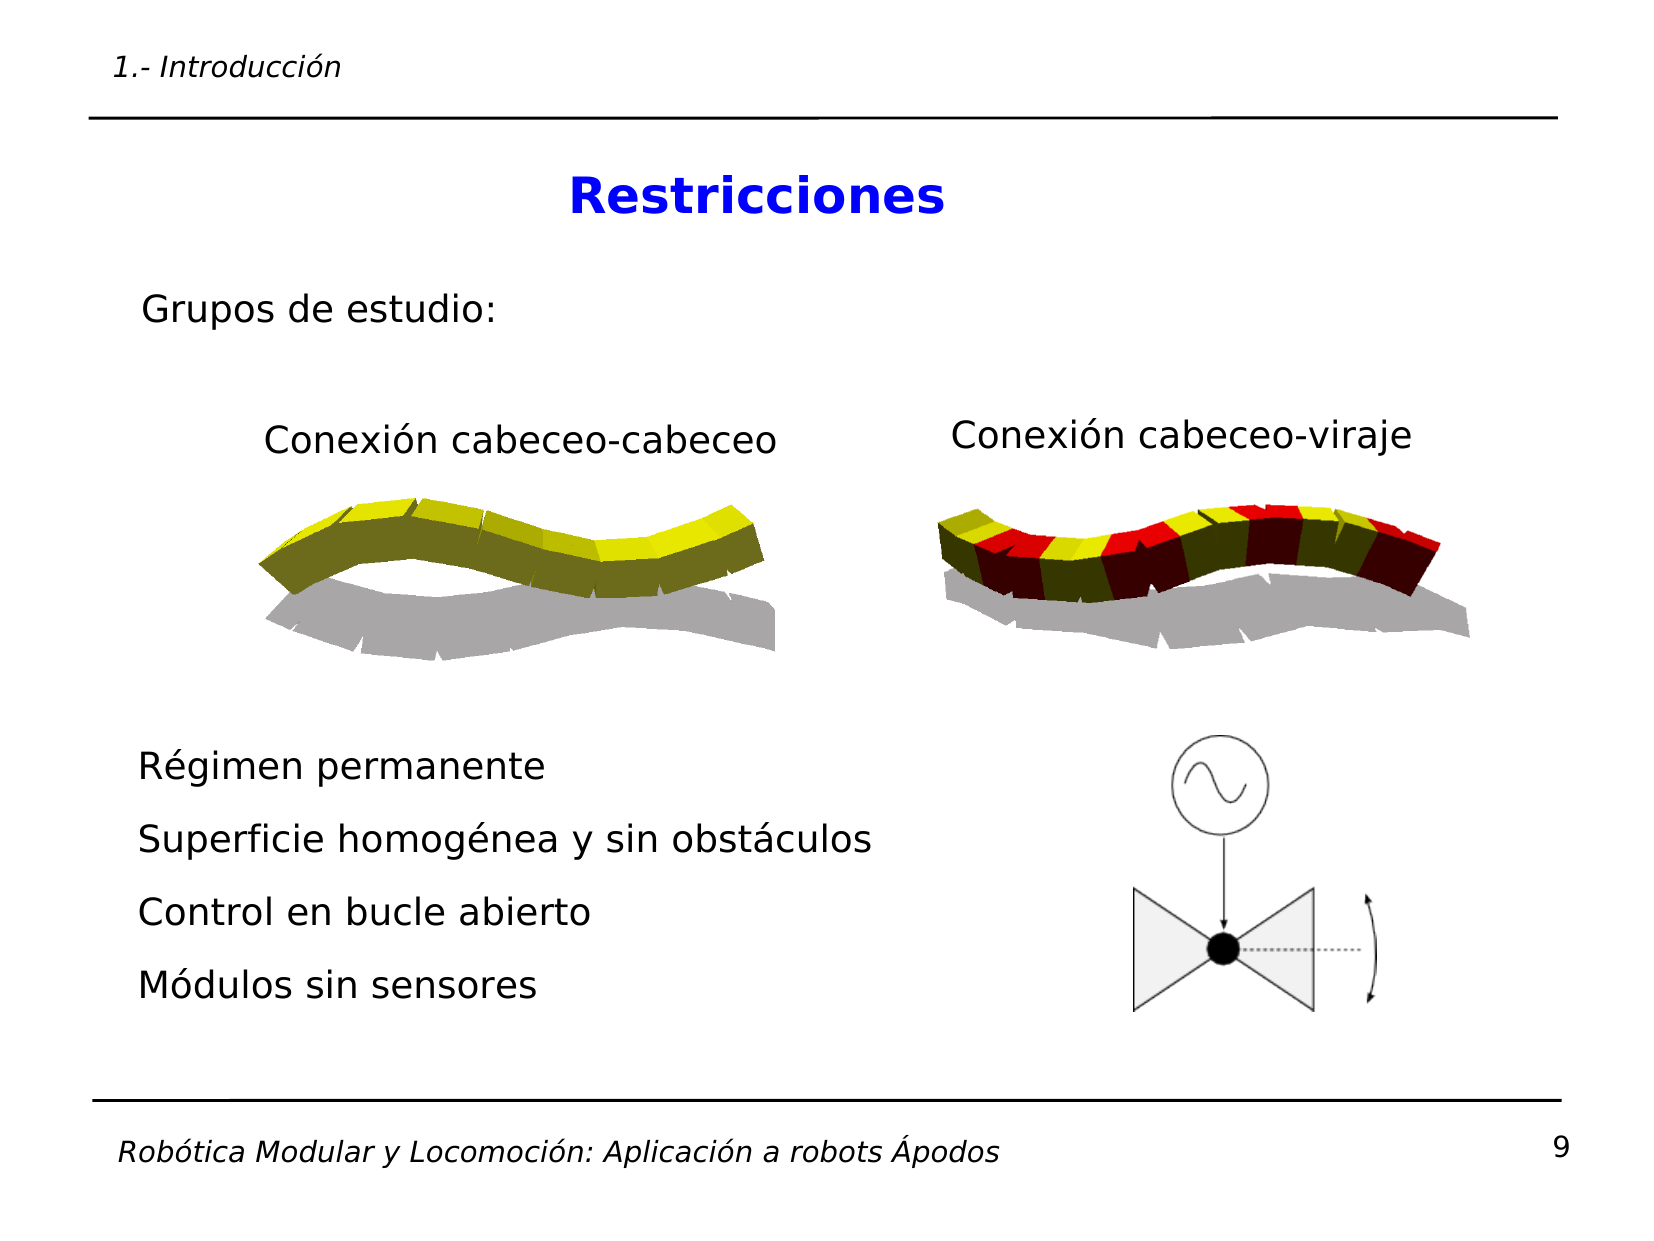

1.- Introducción
Restricciones
 Grupos de estudio:
Conexión cabeceo-viraje
Conexión cabeceo-cabeceo
 Régimen permanente
 Superficie homogénea y sin obstáculos
 Control en bucle abierto
 Módulos sin sensores
Robótica Modular y Locomoción: Aplicación a robots Ápodos
9